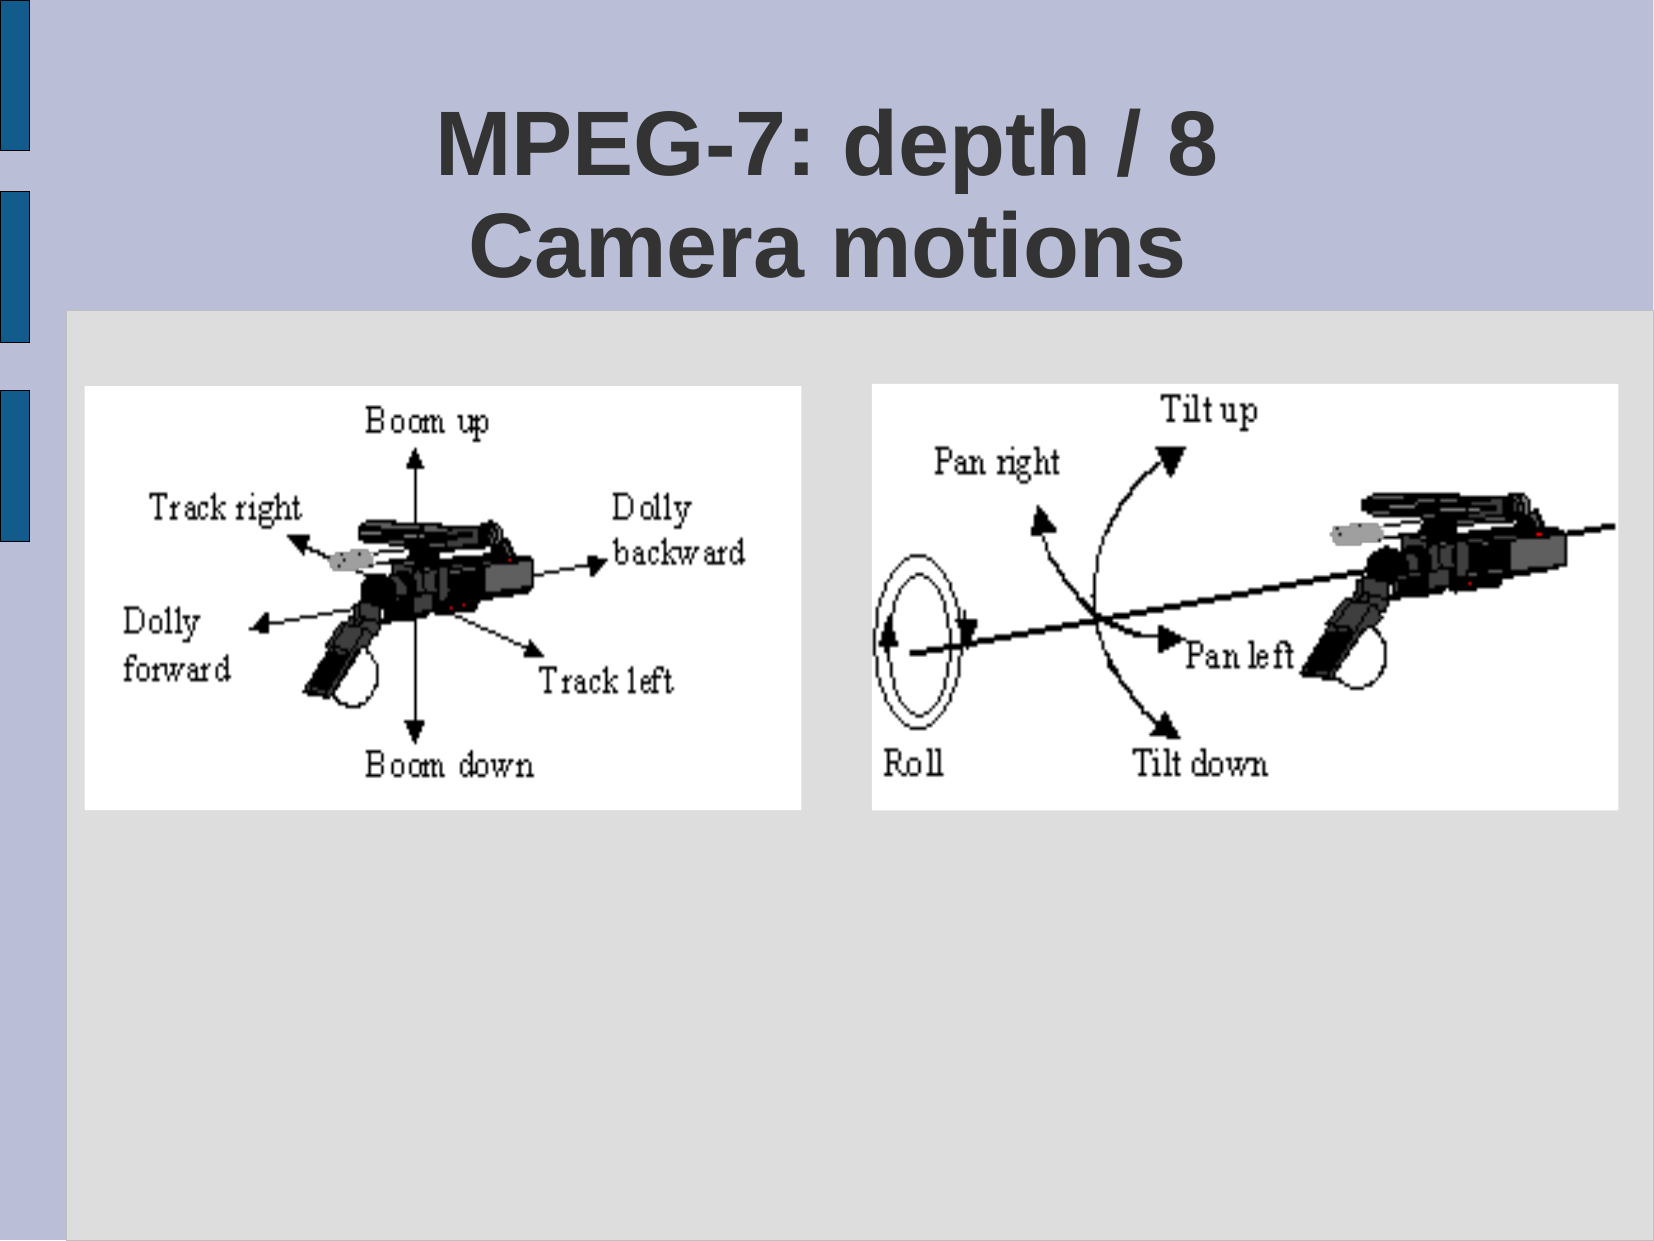

# MPEG-7: depth / 8 Camera motions